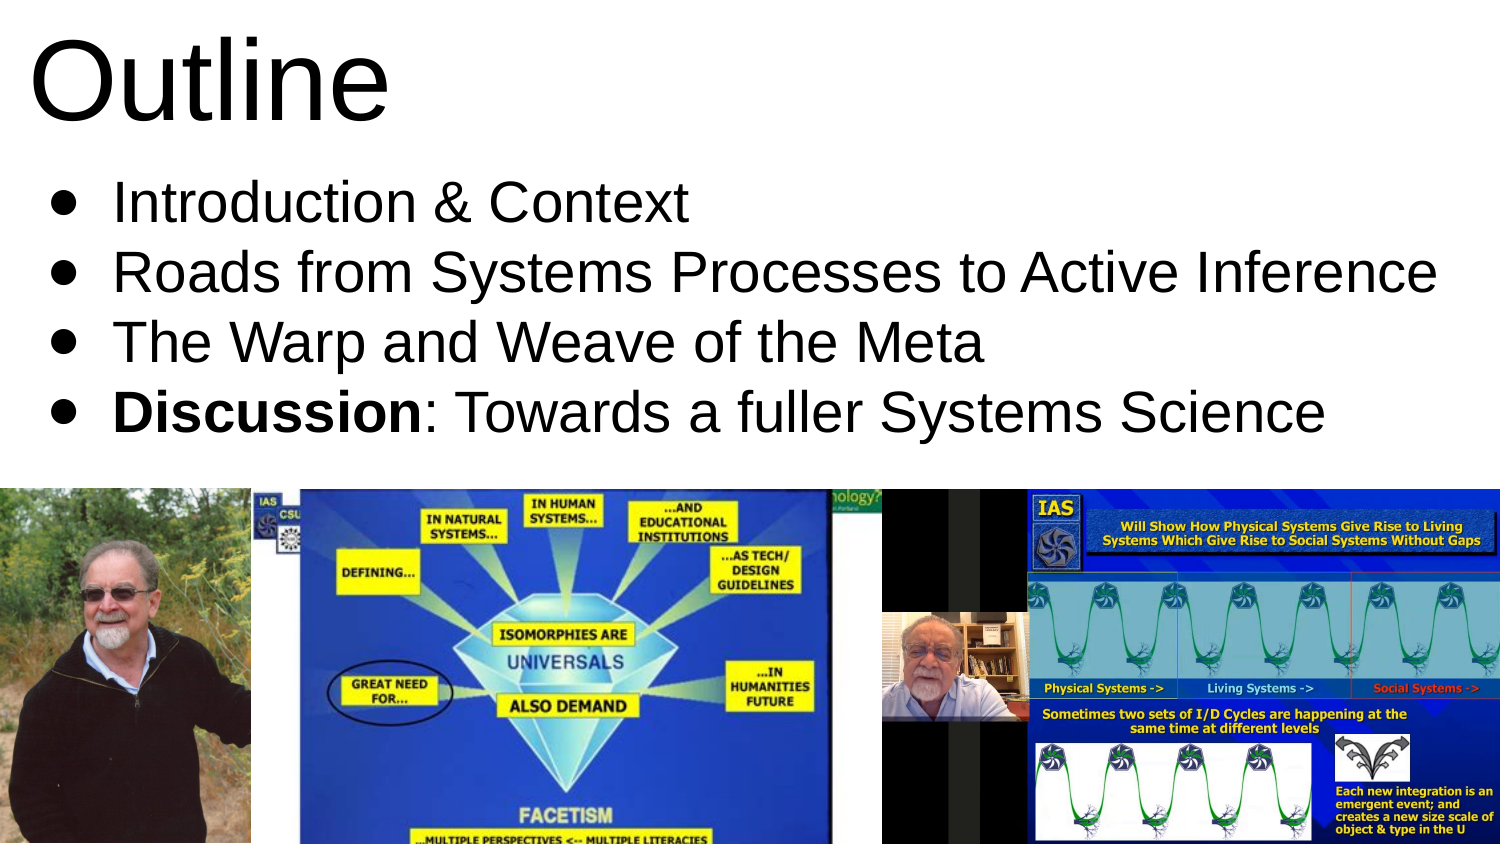

# Outline
Introduction & Context
Roads from Systems Processes to Active Inference
The Warp and Weave of the Meta
Discussion: Towards a fuller Systems Science